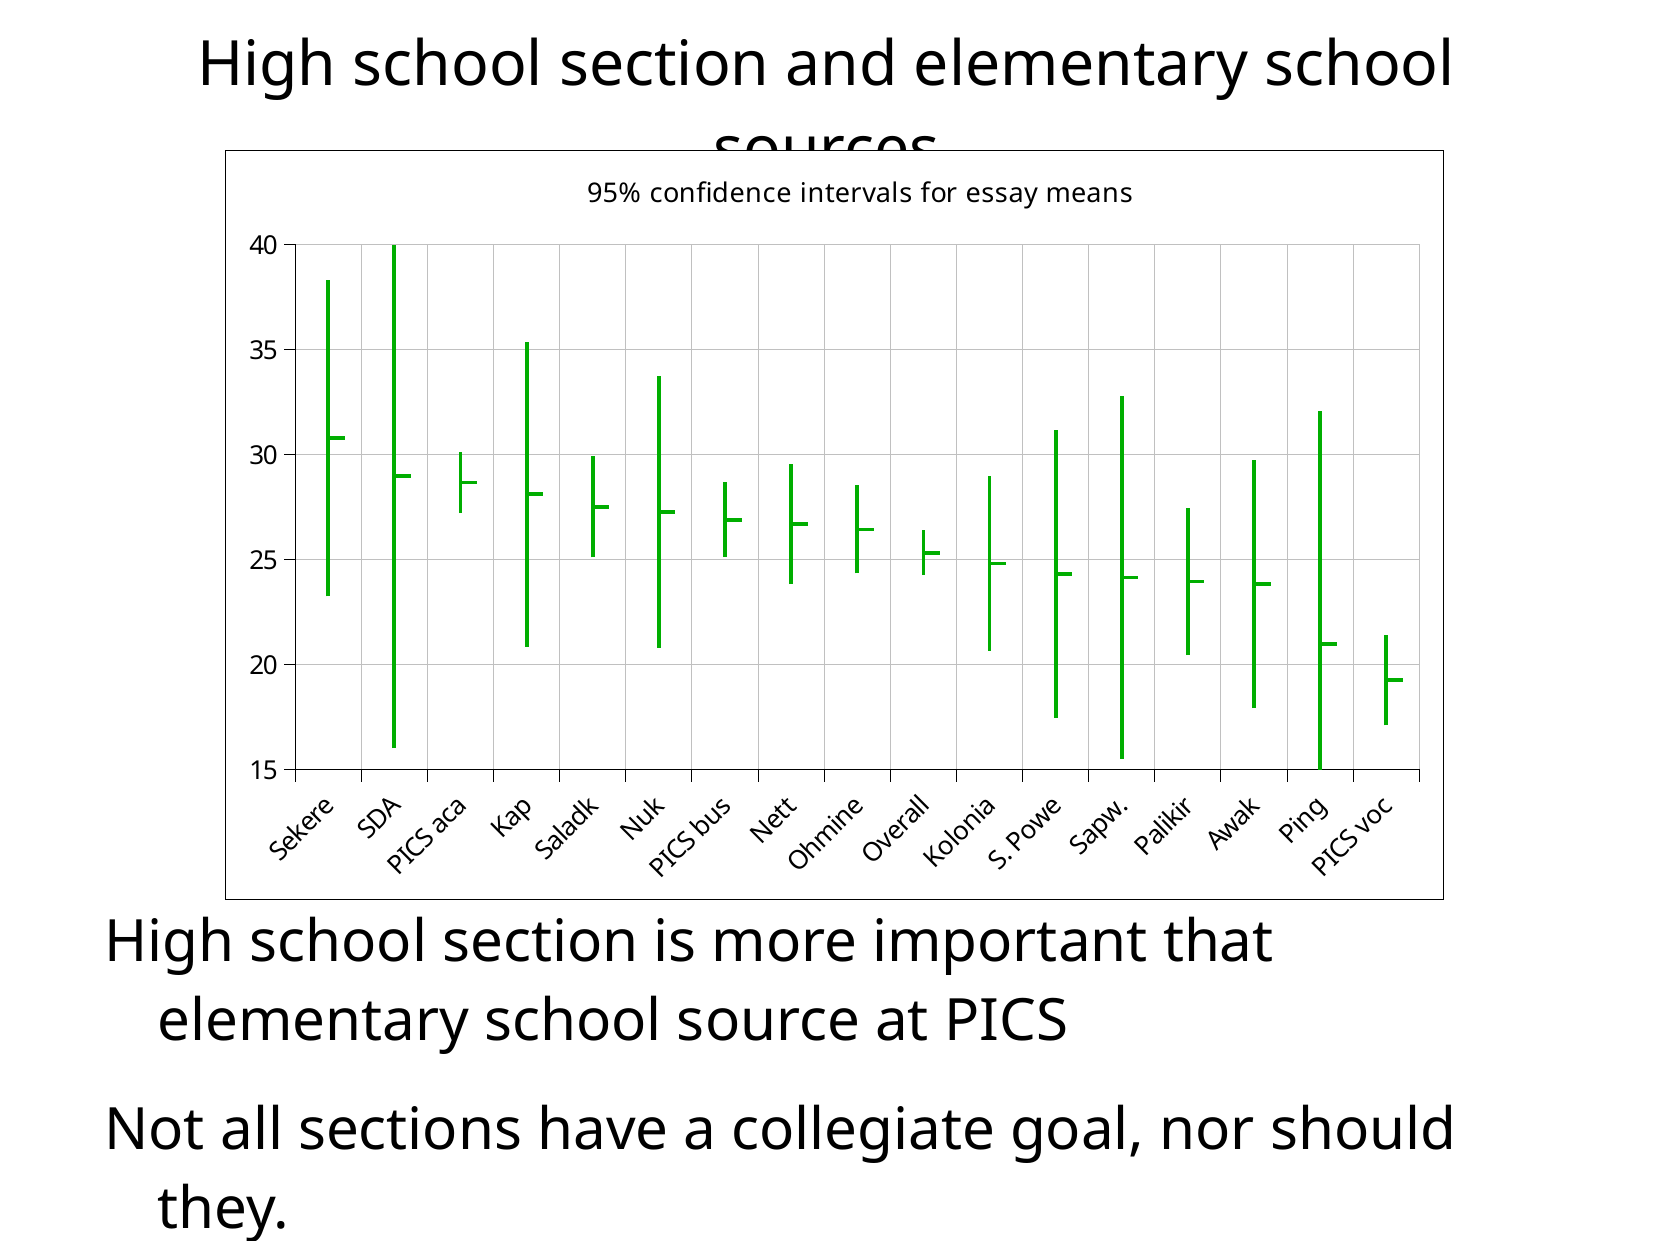

# High school section and elementary school sources
[unsupported chart]
High school section is more important that elementary school source at PICS
Not all sections have a collegiate goal, nor should they.